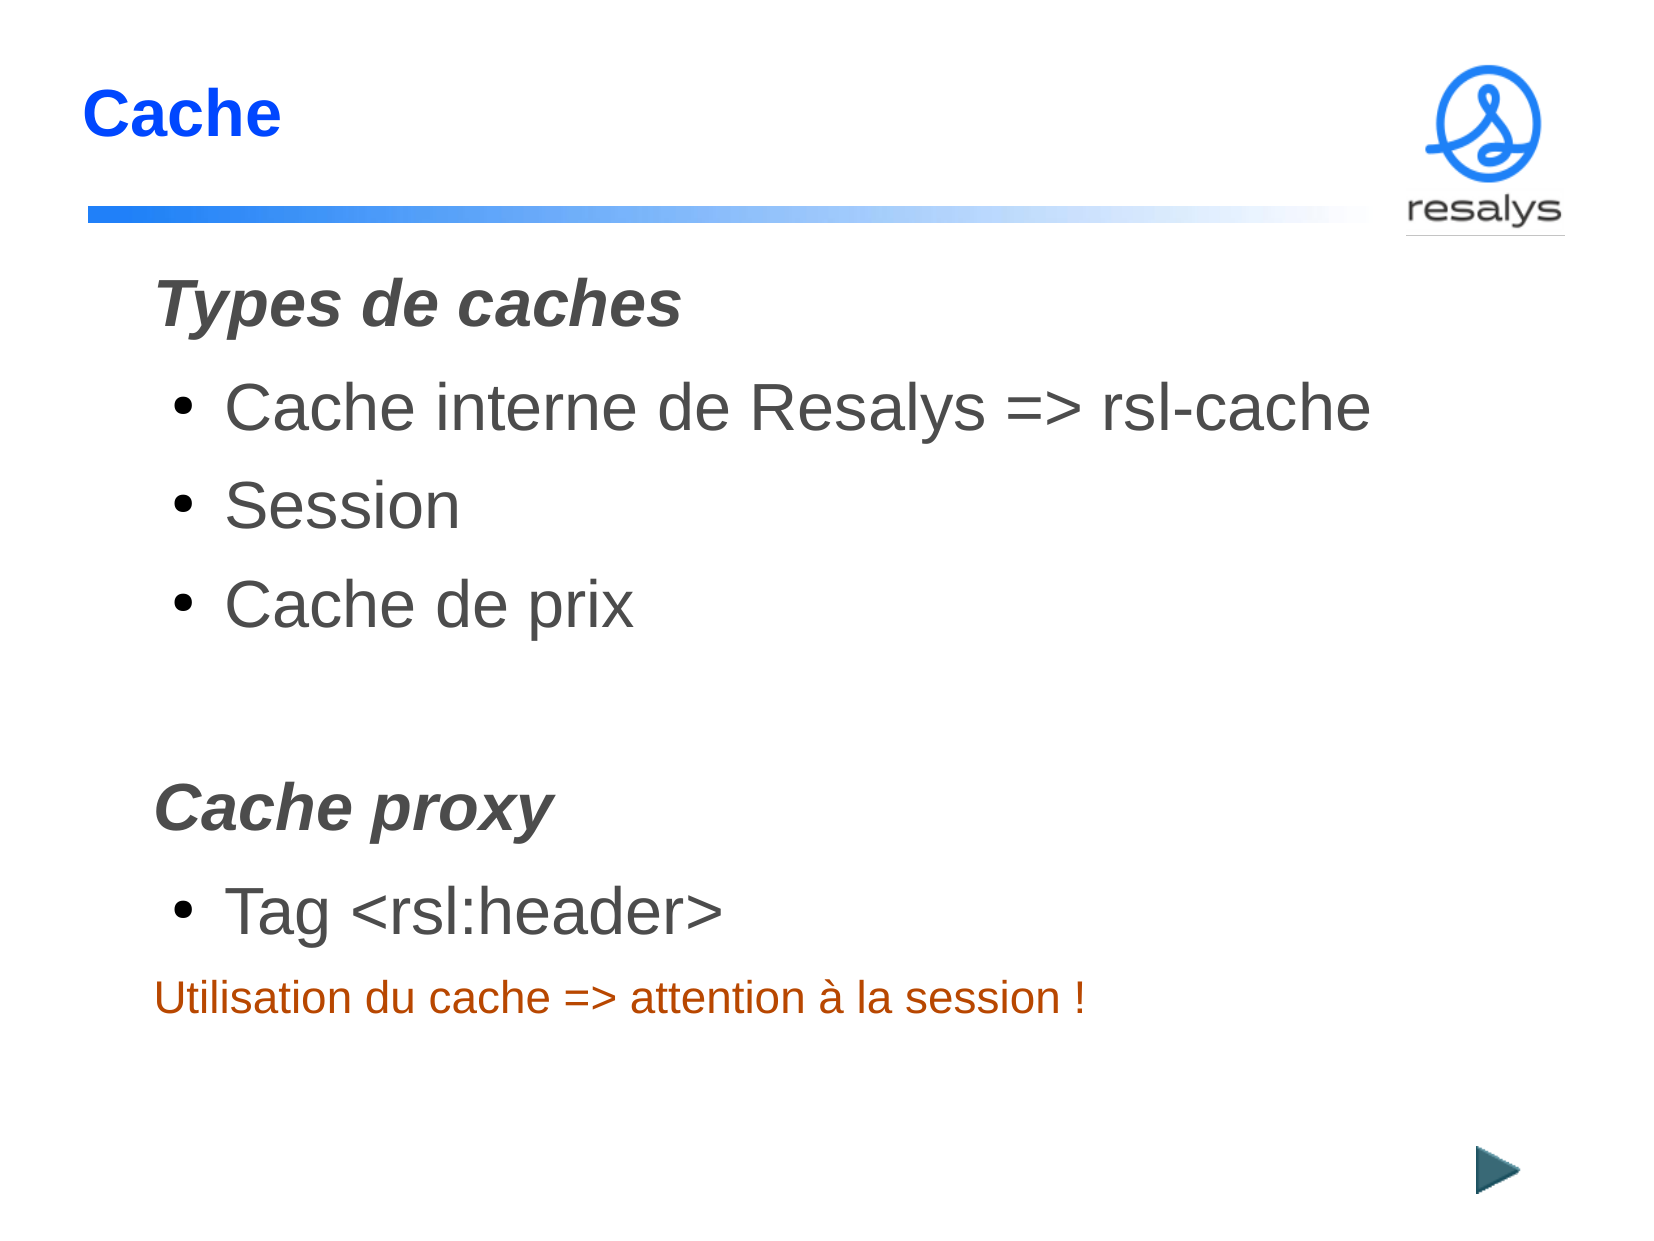

# Cache
Types de caches
Cache interne de Resalys => rsl-cache
Session
Cache de prix
Cache proxy
Tag <rsl:header>
Utilisation du cache => attention à la session !